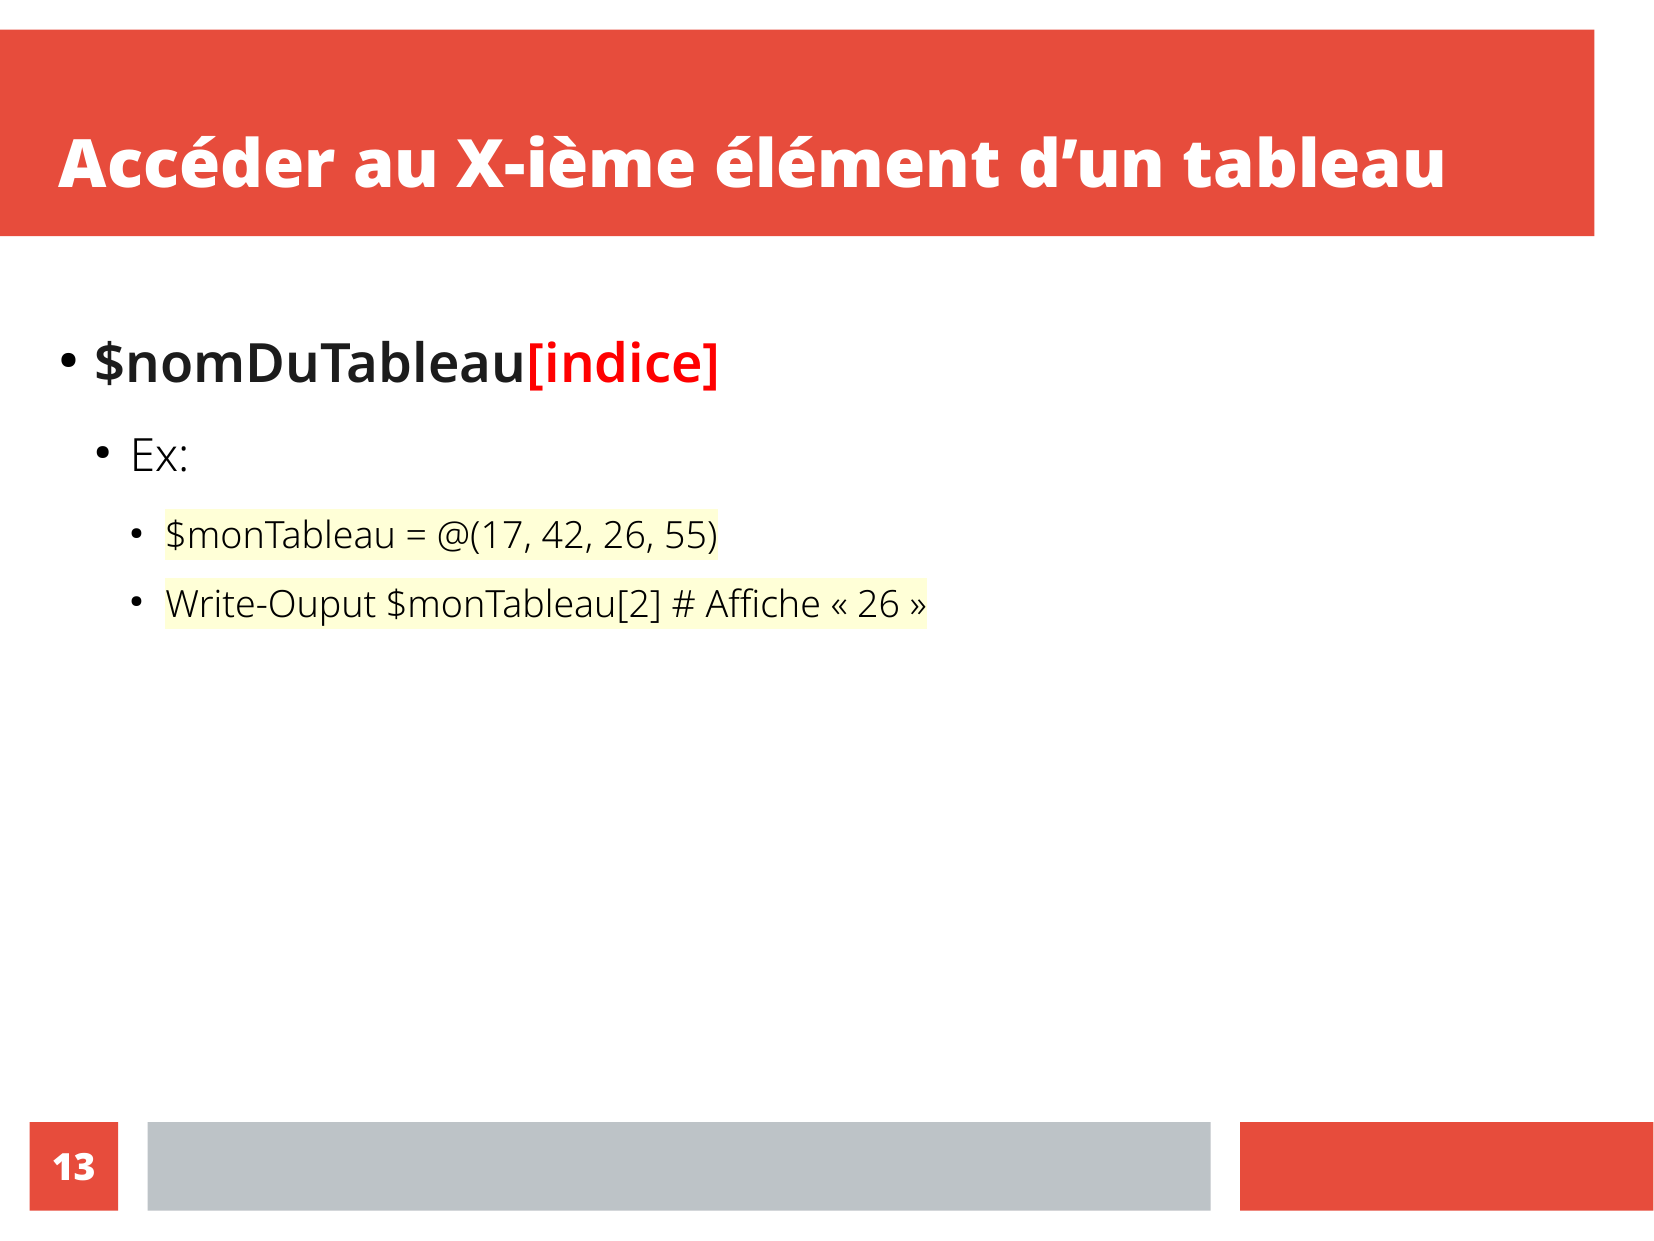

# Accéder au X-ième élément d’un tableau
$nomDuTableau[indice]
Ex:
$monTableau = @(17, 42, 26, 55)
Write-Ouput $monTableau[2] # Affiche « 26 »
13